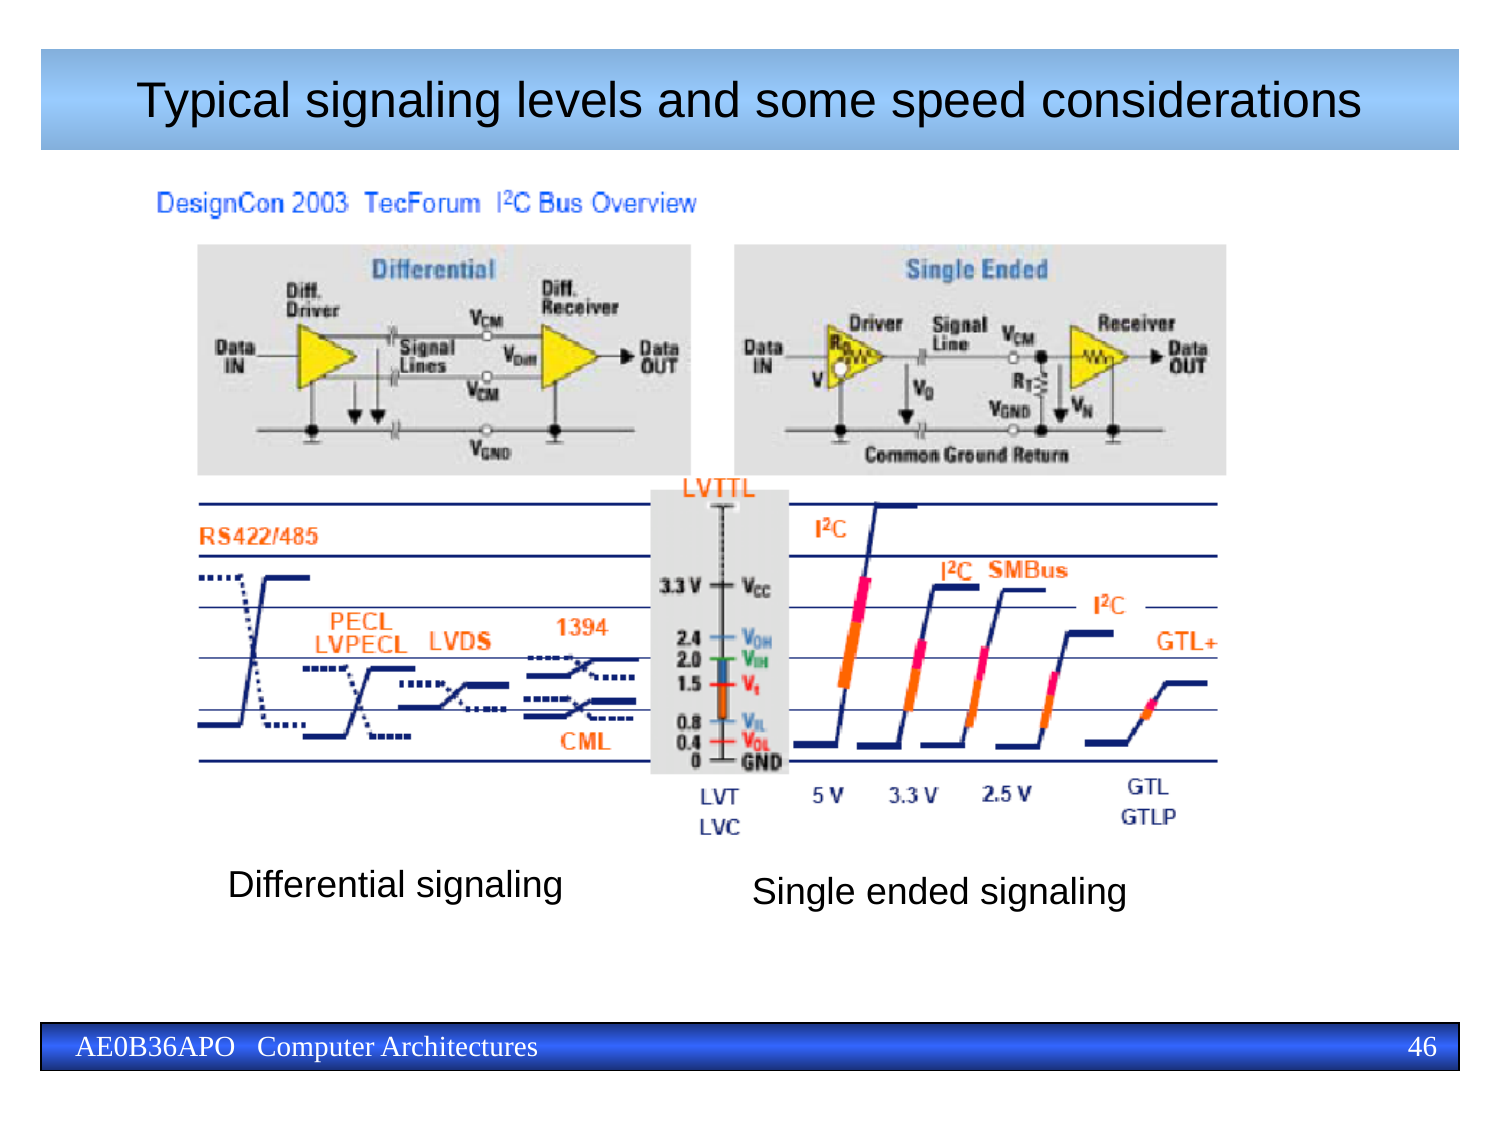

# Typical signaling levels and some speed considerations
Differential signaling
Single ended signaling
AE0B36APO Computer Architectures
46